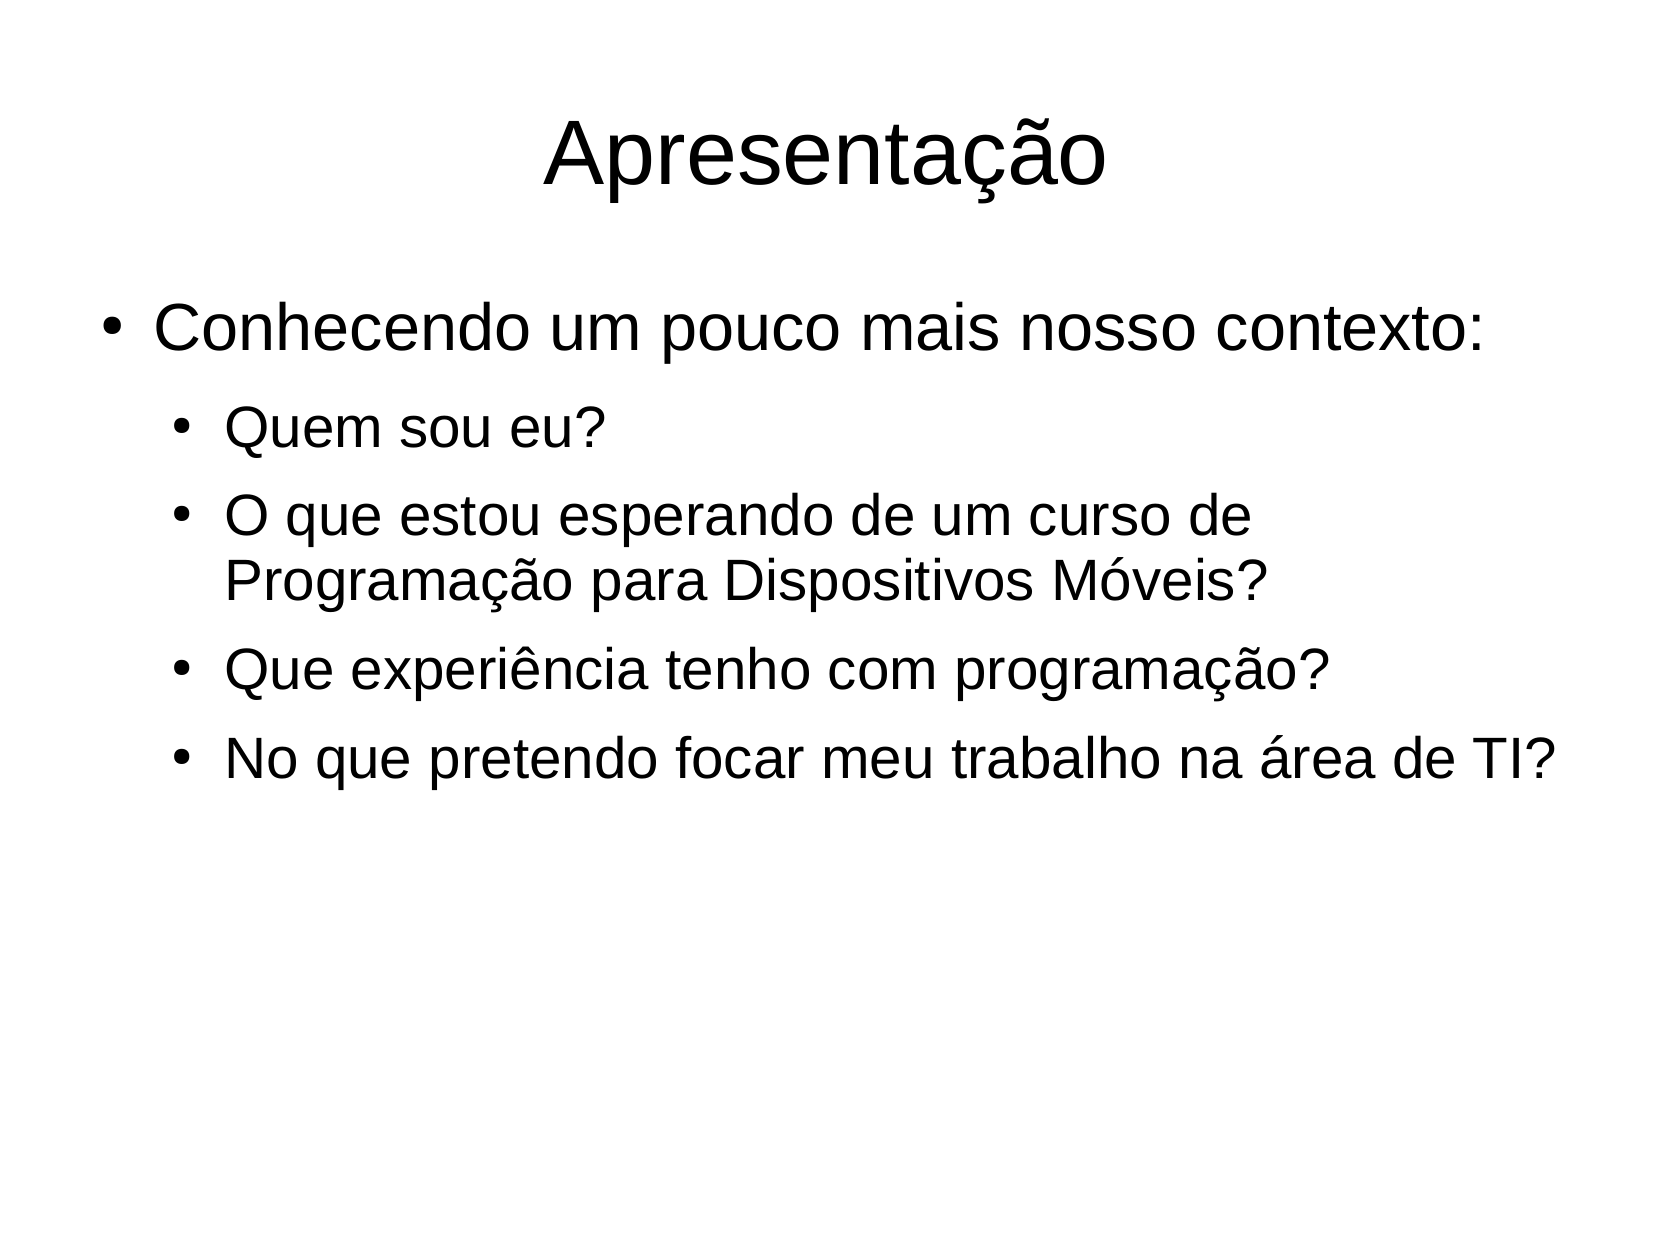

# Apresentação
Conhecendo um pouco mais nosso contexto:
Quem sou eu?
O que estou esperando de um curso de Programação para Dispositivos Móveis?
Que experiência tenho com programação?
No que pretendo focar meu trabalho na área de TI?